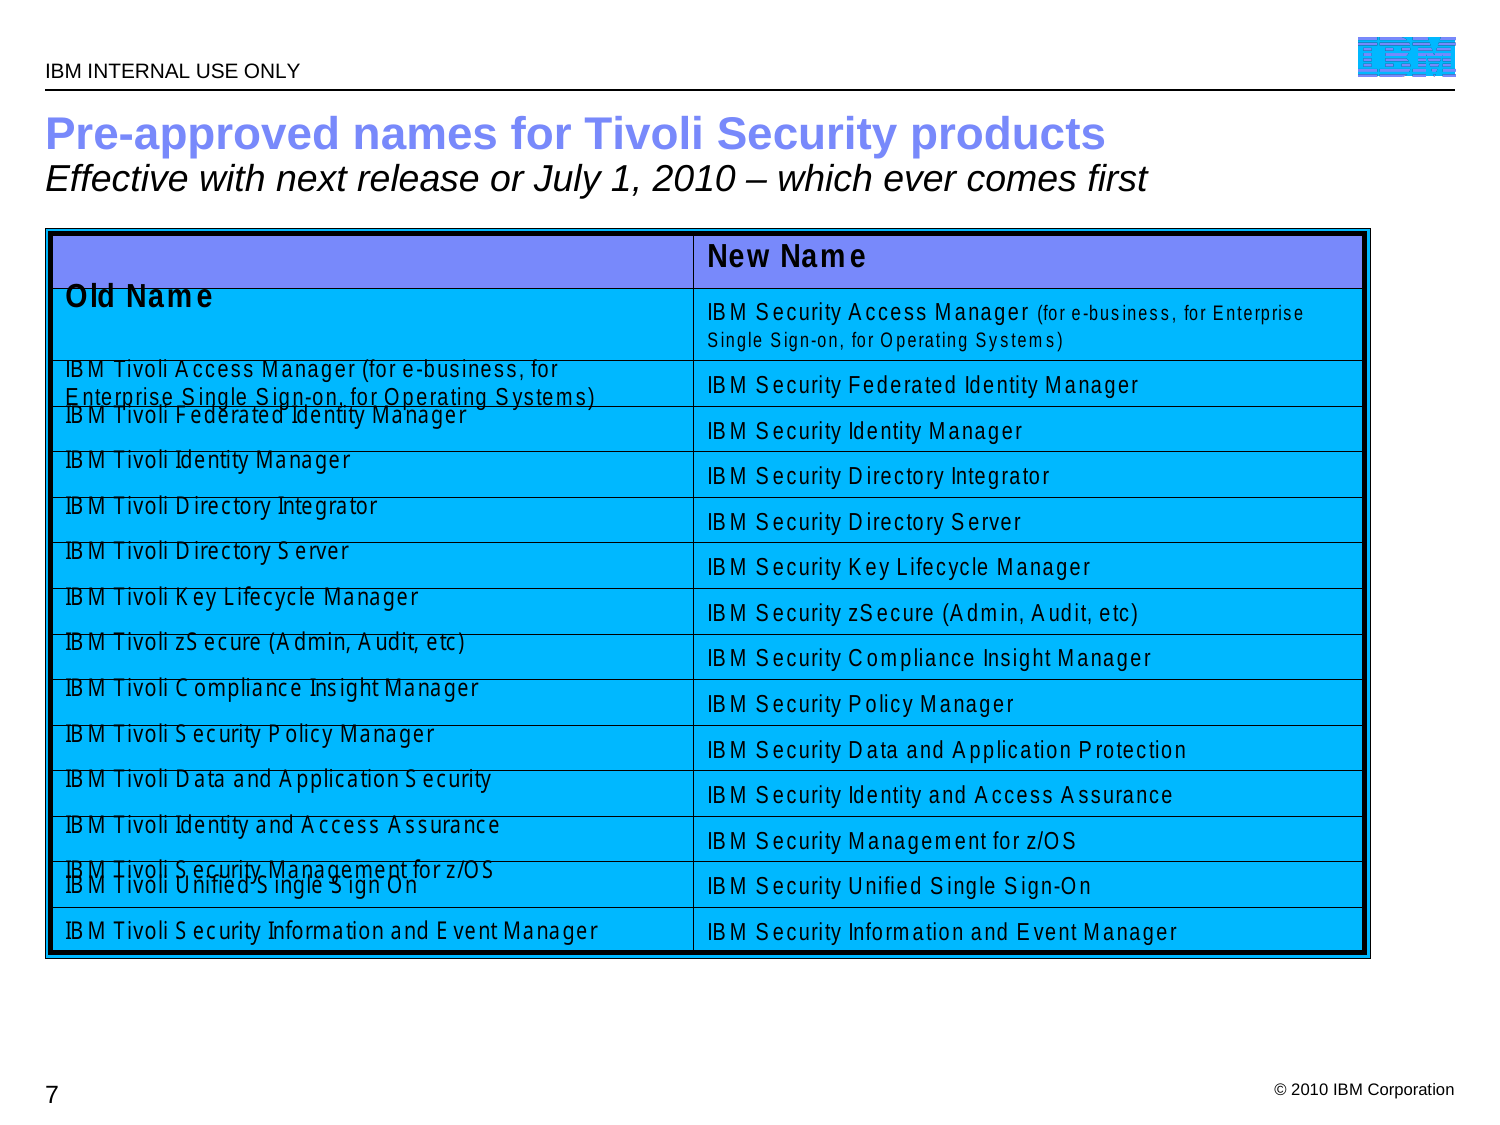

# Pre-approved names for Tivoli Security products Effective with next release or July 1, 2010 – which ever comes first
7